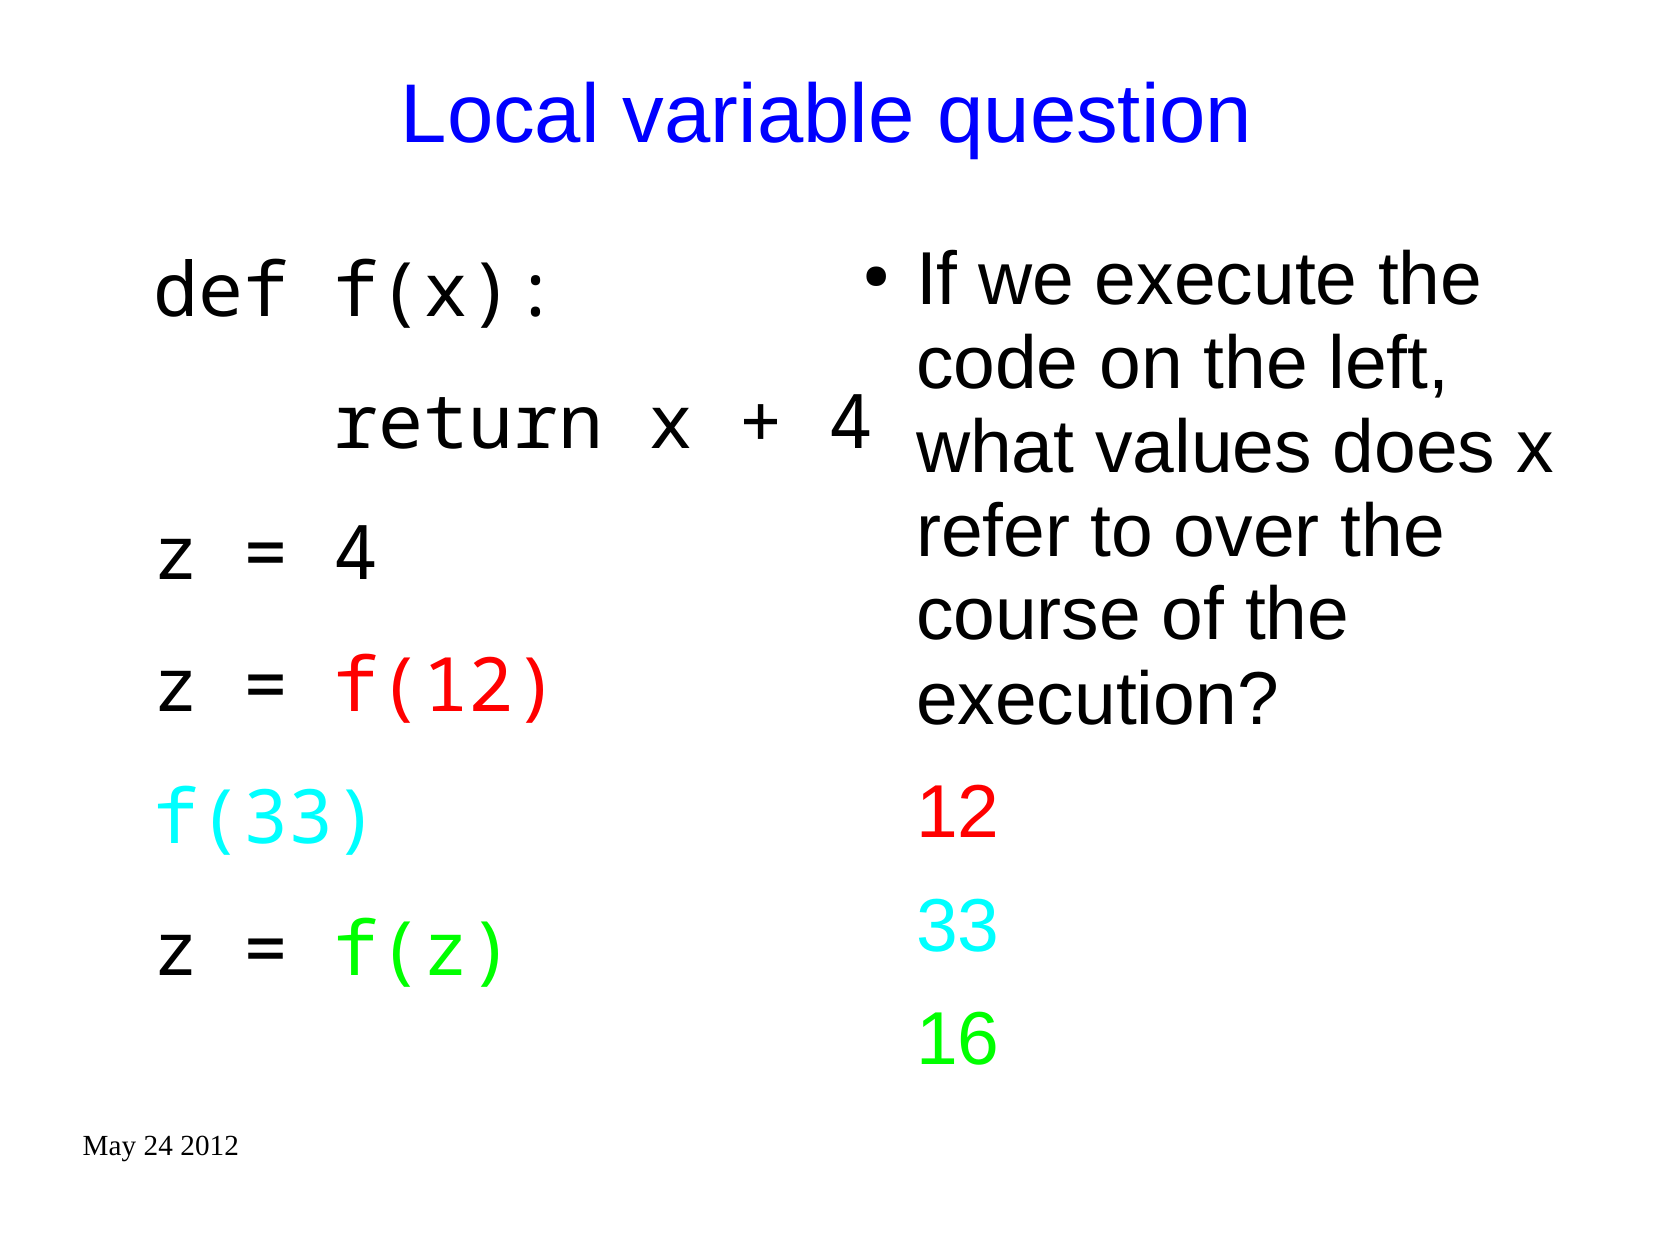

# Local variable question
def f(x):
 return x + 4
z = 4
z = f(12)
f(33)
z = f(z)
If we execute the code on the left, what values does x refer to over the course of the execution?
12
33
16
May 24 2012